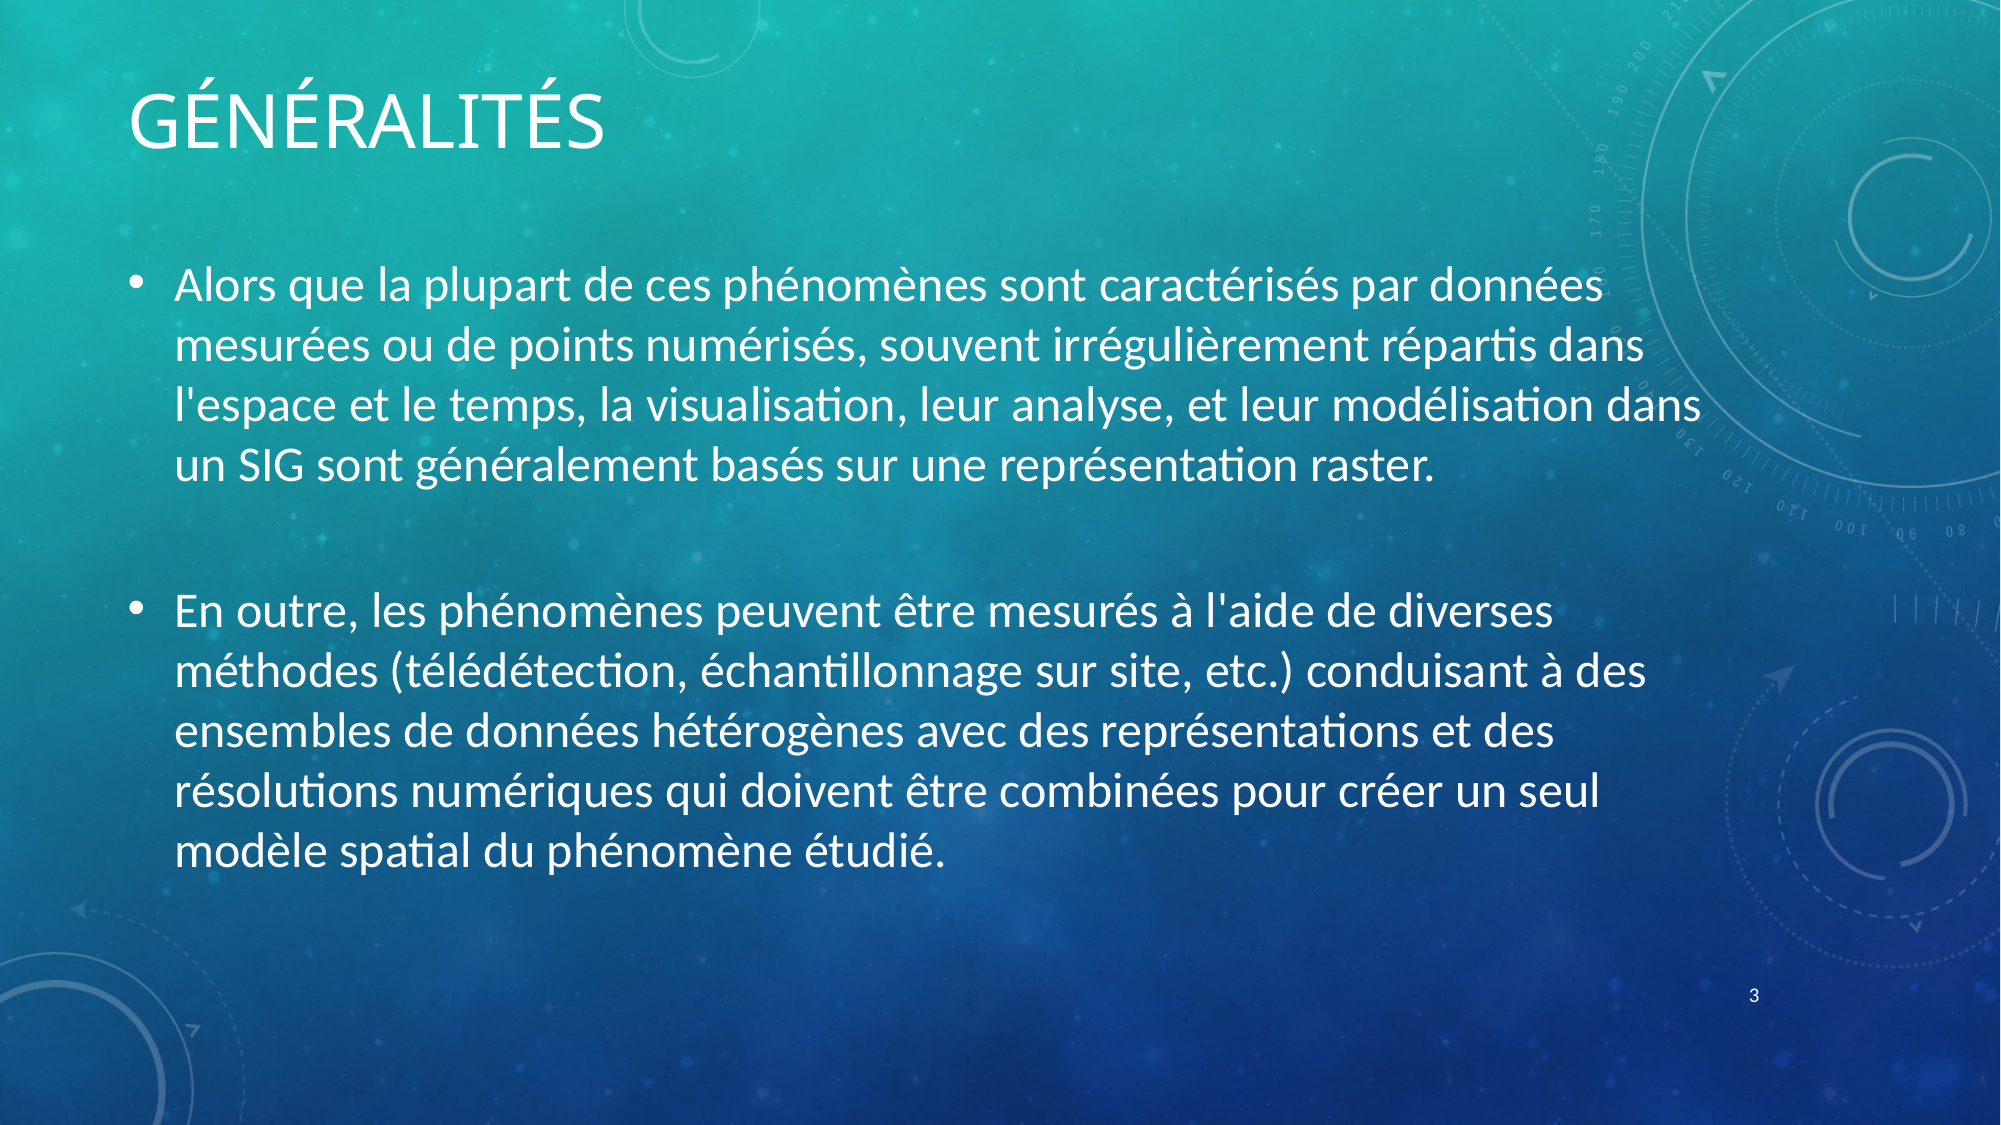

# généralités
Alors que la plupart de ces phénomènes sont caractérisés par données mesurées ou de points numérisés, souvent irrégulièrement répartis dans l'espace et le temps, la visualisation, leur analyse, et leur modélisation dans un SIG sont généralement basés sur une représentation raster.
En outre, les phénomènes peuvent être mesurés à l'aide de diverses méthodes (télédétection, échantillonnage sur site, etc.) conduisant à des ensembles de données hétérogènes avec des représentations et des résolutions numériques qui doivent être combinées pour créer un seul modèle spatial du phénomène étudié.